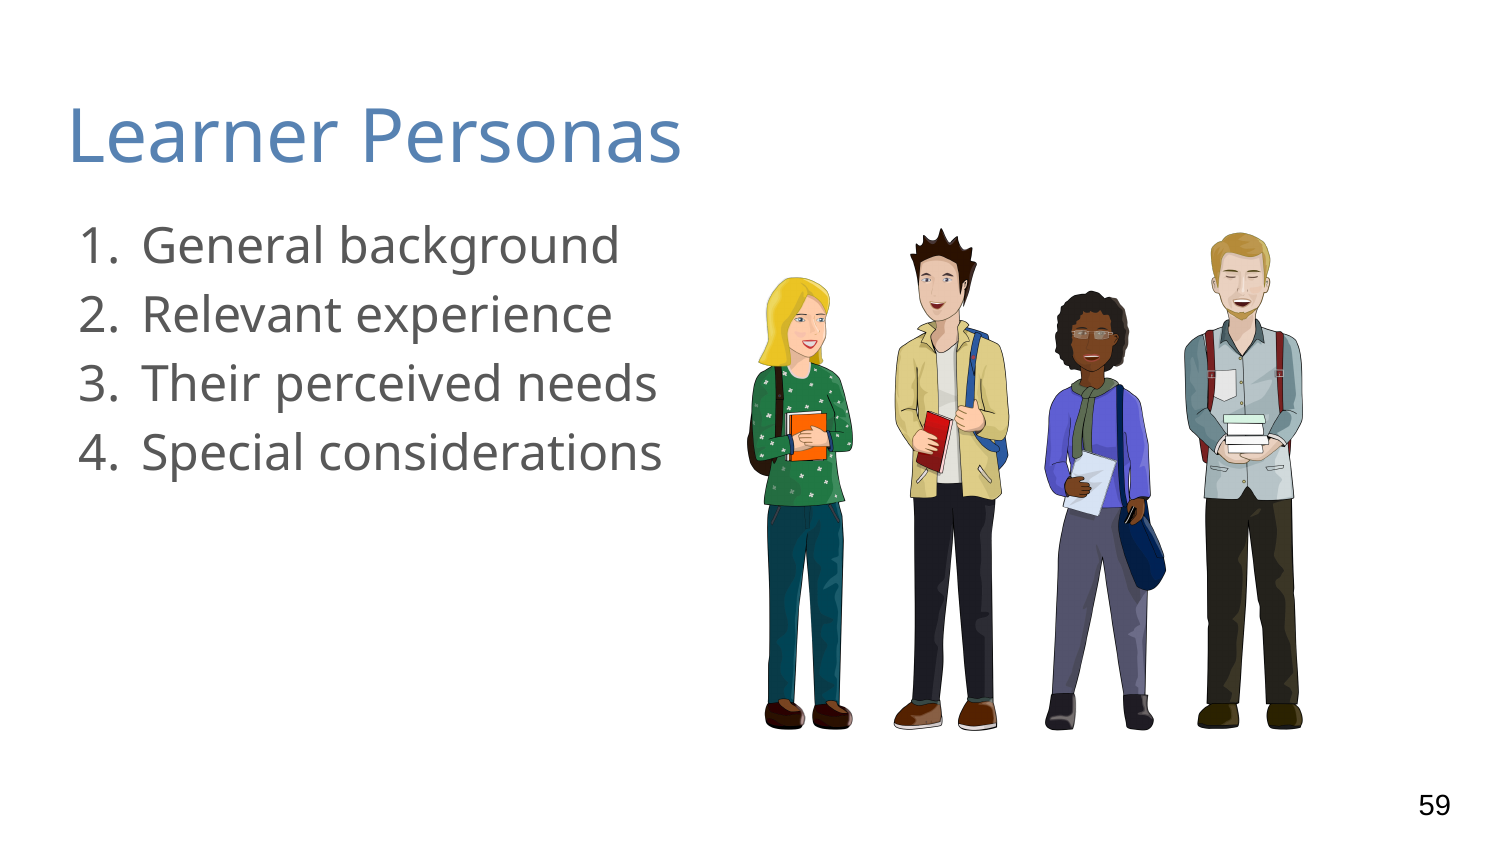

# Learner Personas
General background
Relevant experience
Their perceived needs
Special considerations